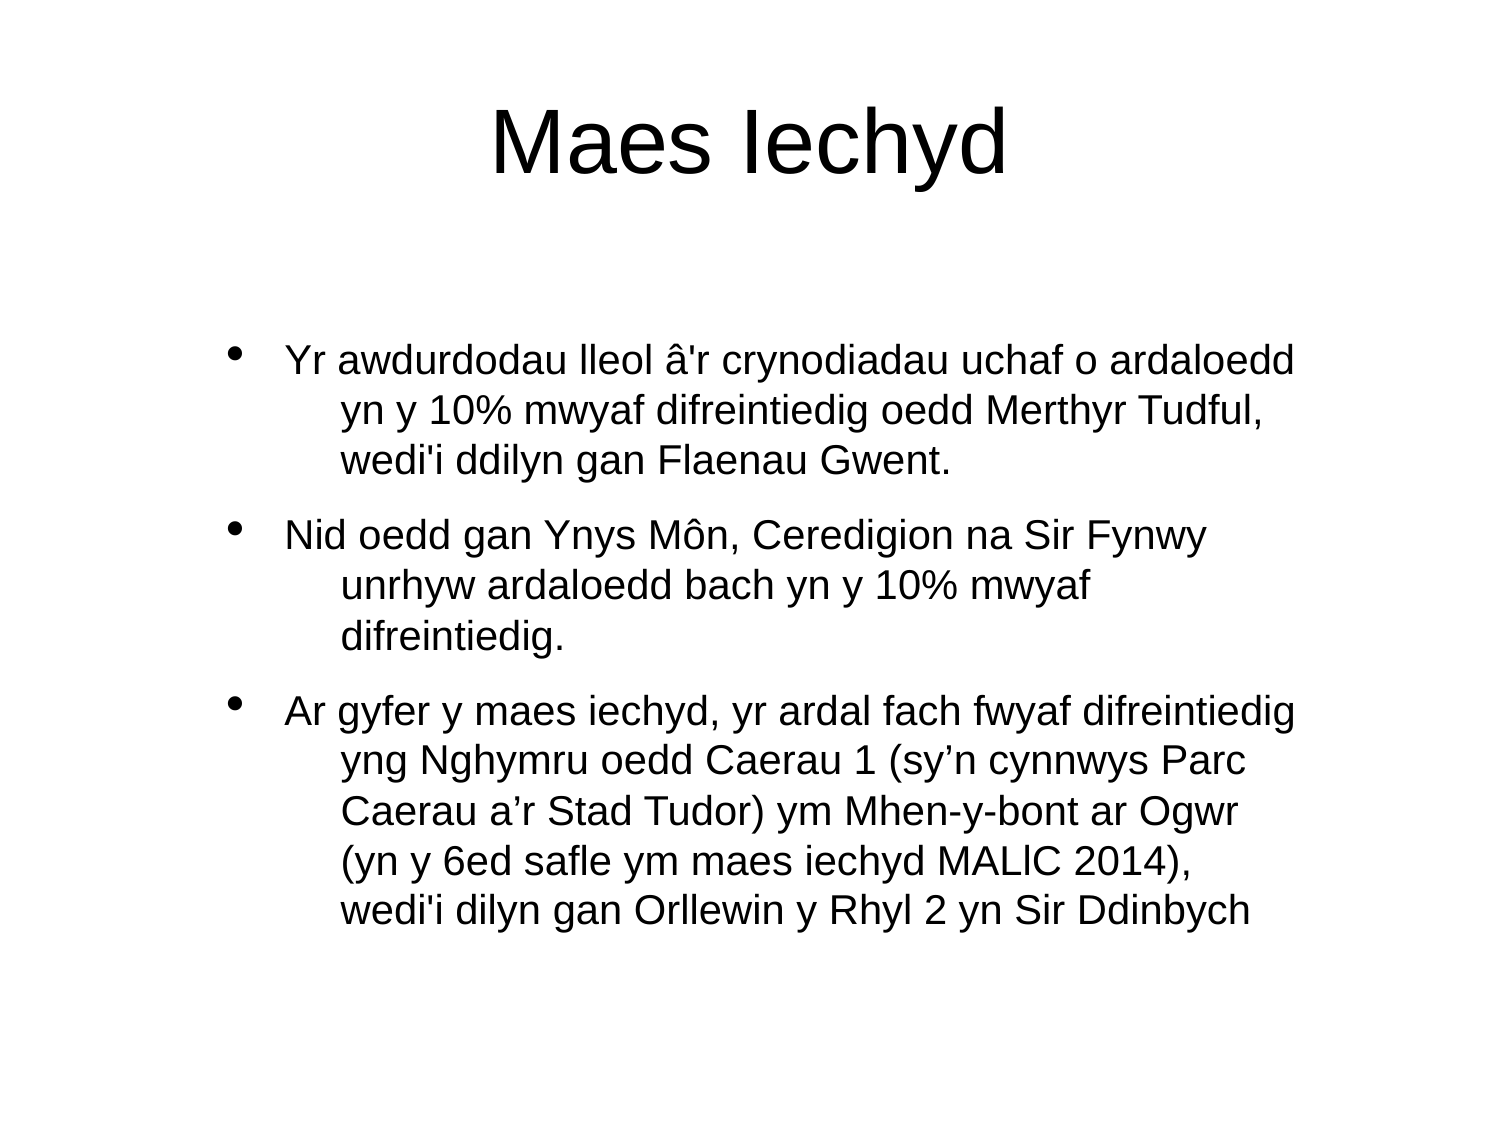

# Maes Iechyd
Yr awdurdodau lleol â'r crynodiadau uchaf o ardaloedd yn y 10% mwyaf difreintiedig oedd Merthyr Tudful, wedi'i ddilyn gan Flaenau Gwent.
Nid oedd gan Ynys Môn, Ceredigion na Sir Fynwy unrhyw ardaloedd bach yn y 10% mwyaf difreintiedig.
Ar gyfer y maes iechyd, yr ardal fach fwyaf difreintiedig yng Nghymru oedd Caerau 1 (sy’n cynnwys Parc Caerau a’r Stad Tudor) ym Mhen-y-bont ar Ogwr (yn y 6ed safle ym maes iechyd MALlC 2014), wedi'i dilyn gan Orllewin y Rhyl 2 yn Sir Ddinbych